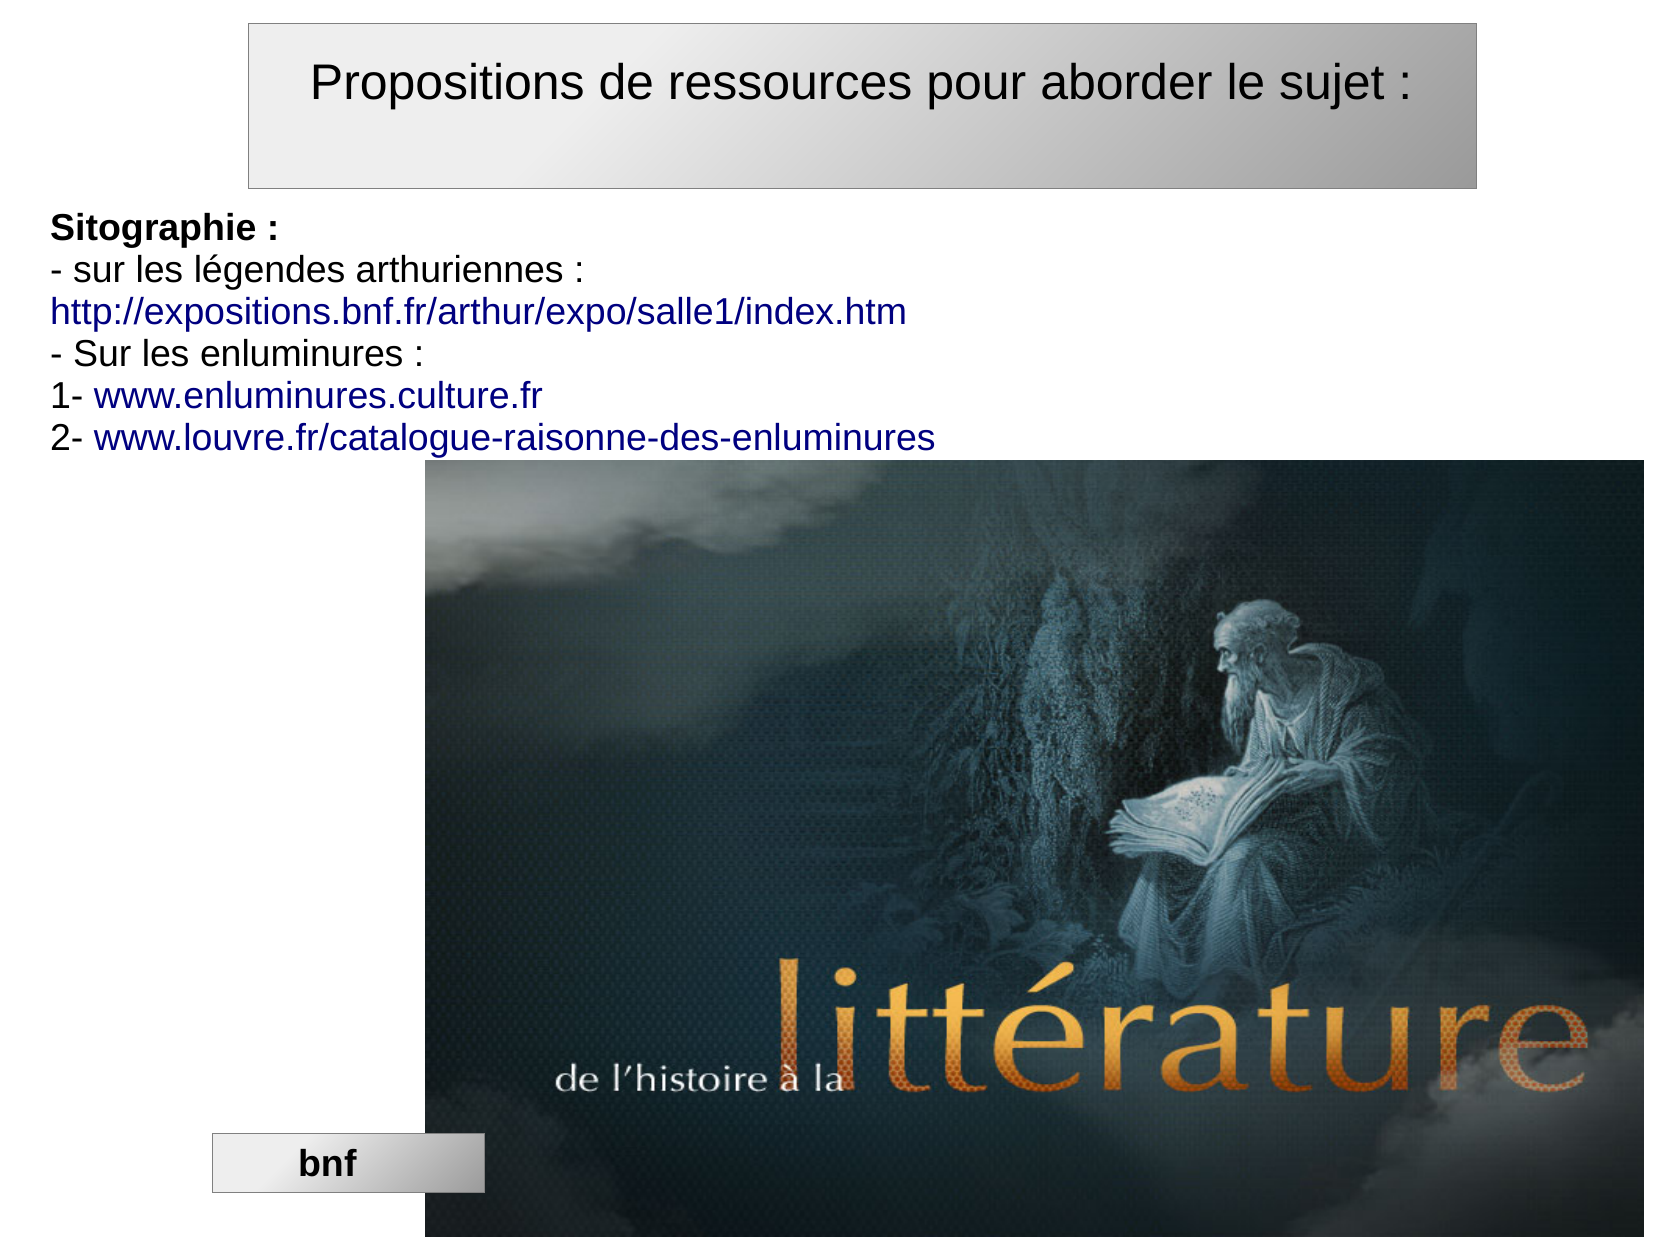

Propositions de ressources pour aborder le sujet :
Sitographie :
- sur les légendes arthuriennes :
http://expositions.bnf.fr/arthur/expo/salle1/index.htm
- Sur les enluminures :
1- www.enluminures.culture.fr
2- www.louvre.fr/catalogue-raisonne-des-enluminures
bnf